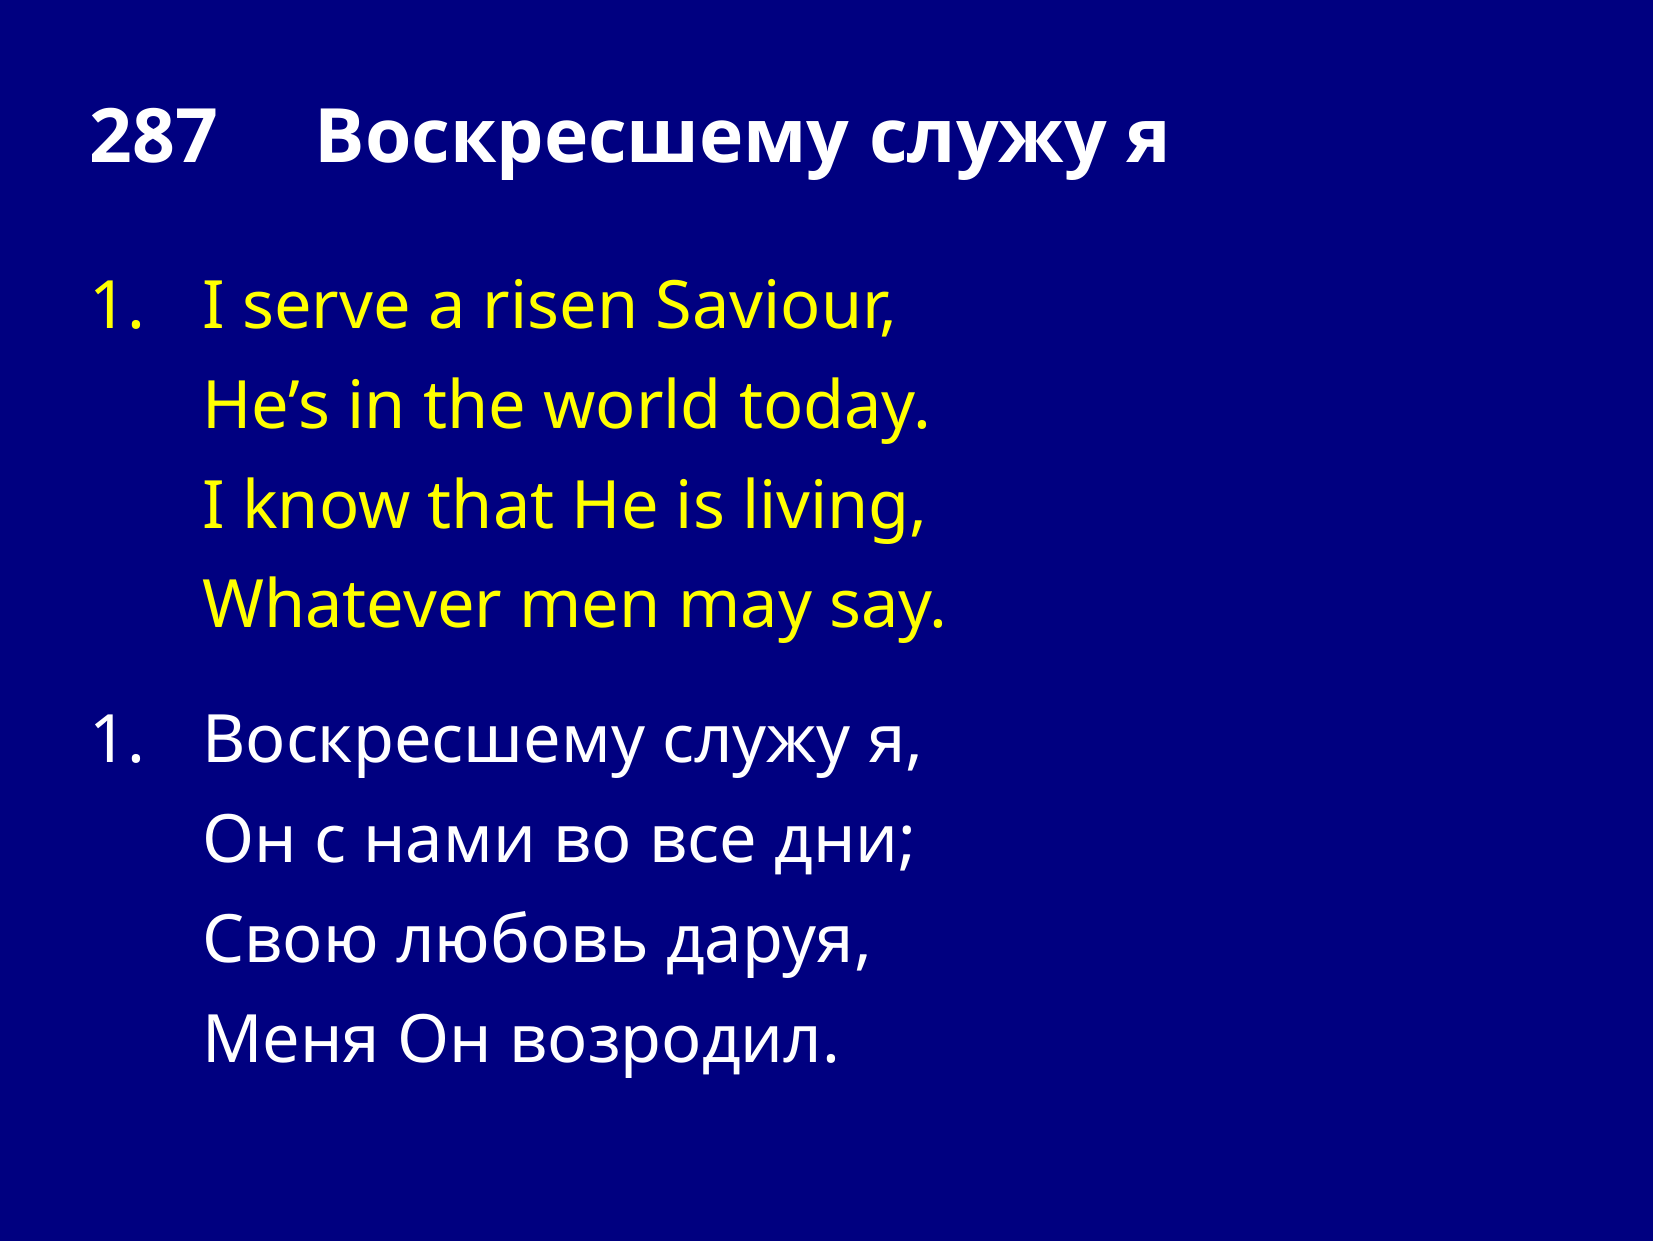

287	Воскресшему служу я
1.	I serve a risen Saviour,
	He’s in the world today.
	I know that He is living,
	Whatever men may say.
1.	Воскресшему служу я,
	Он с нами во все дни;
	Свою любовь даруя,
	Меня Он возродил.